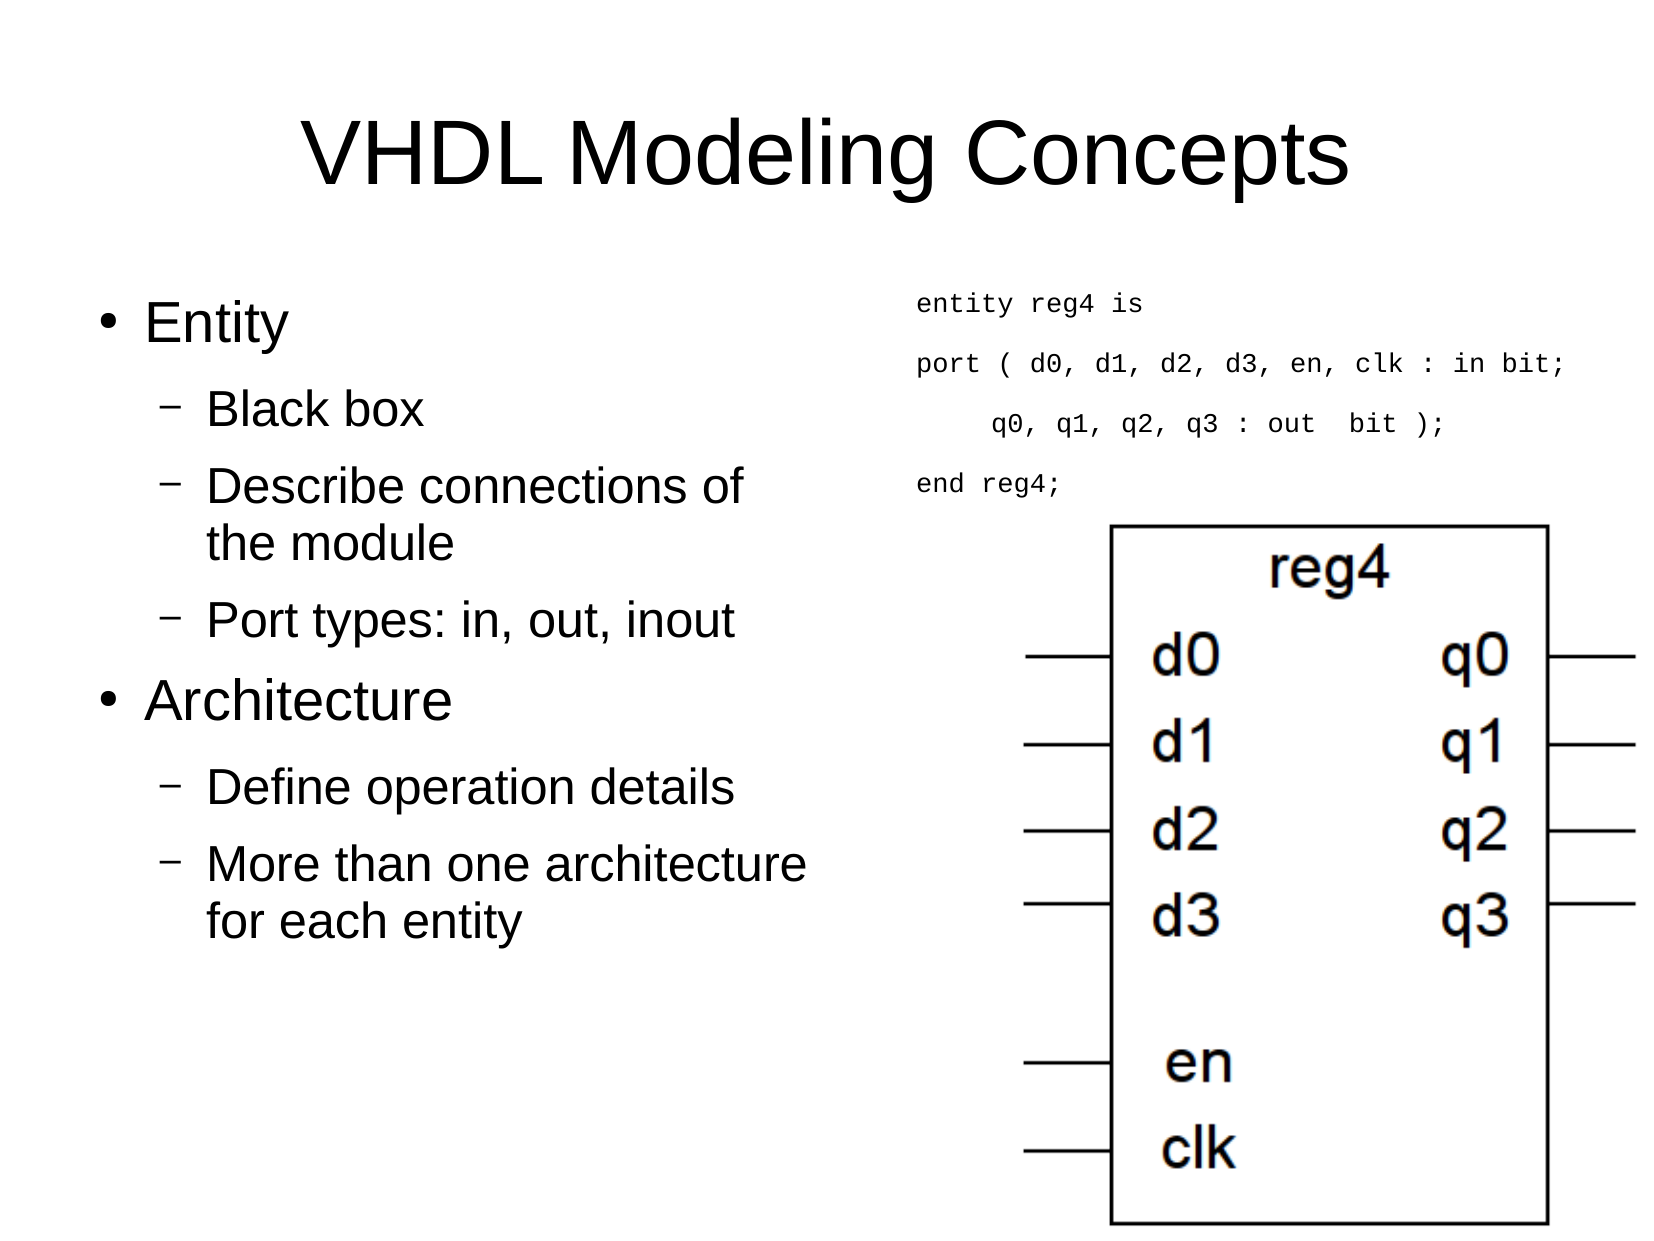

# VHDL Modeling Concepts
Entity
Black box
Describe connections of the module
Port types: in, out, inout
Architecture
Define operation details
More than one architecture for each entity
entity reg4 is
port ( d0, d1, d2, d3, en, clk : in bit;
	q0, q1, q2, q3 : out bit );
end reg4;